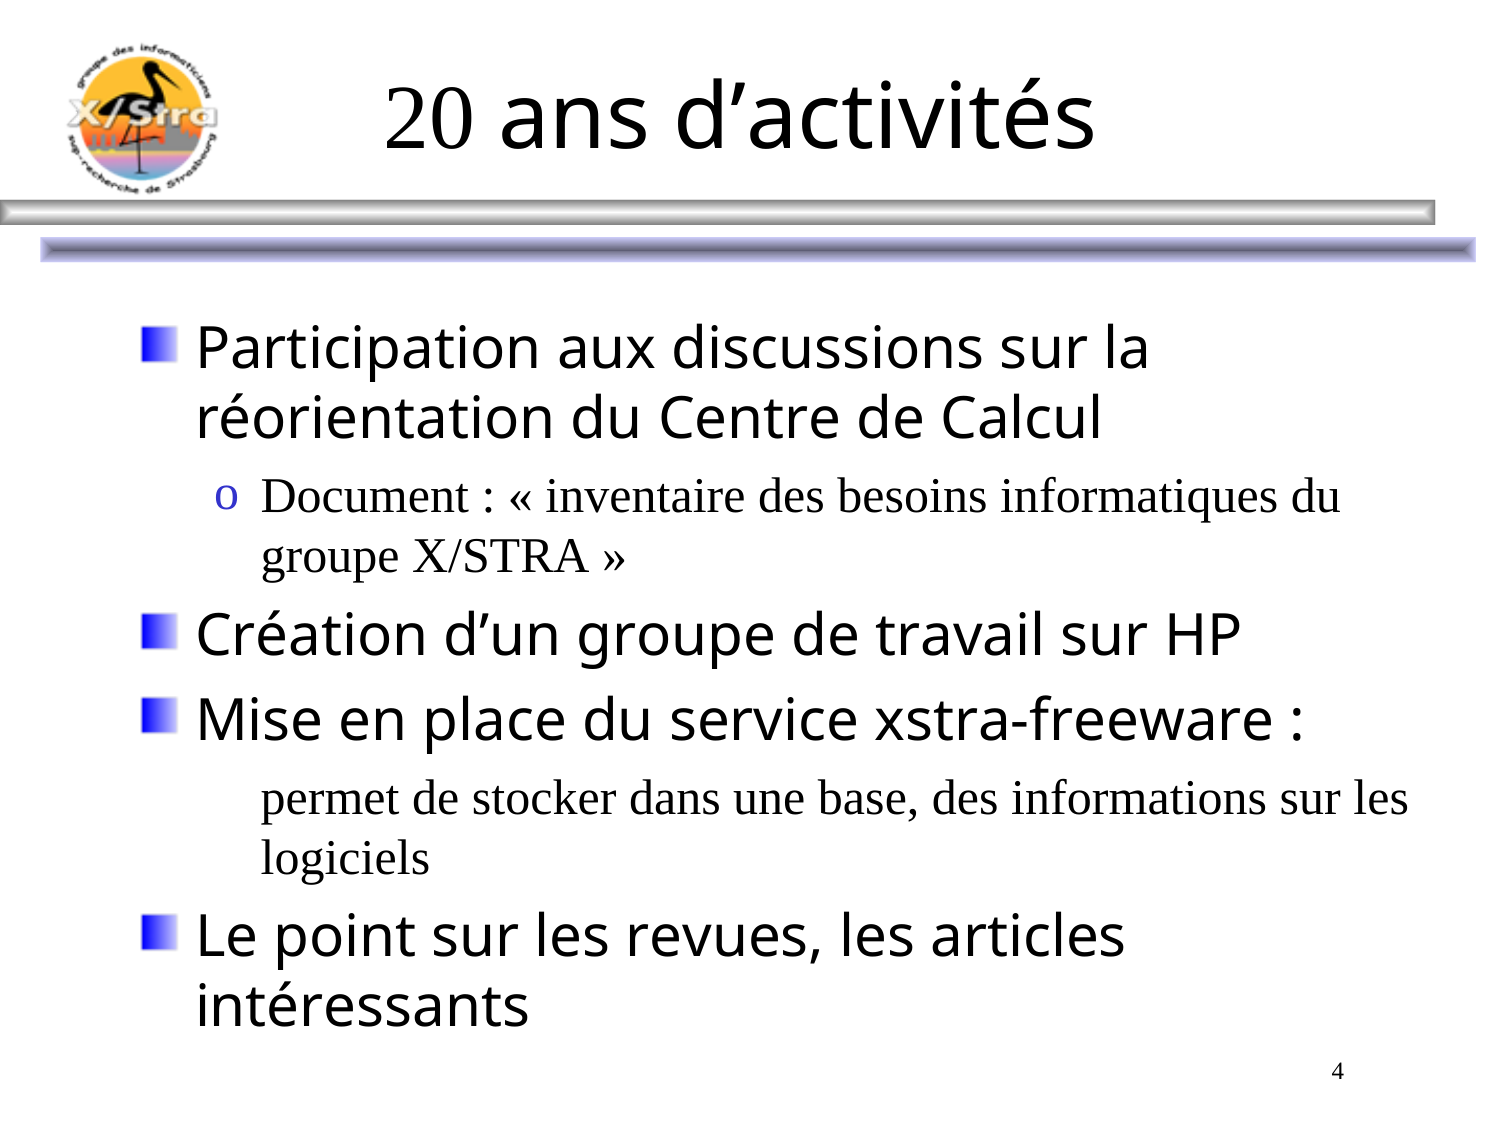

# 20 ans d’activités
Participation aux discussions sur la réorientation du Centre de Calcul
Document : « inventaire des besoins informatiques du groupe X/STRA »
Création d’un groupe de travail sur HP
Mise en place du service xstra-freeware :
permet de stocker dans une base, des informations sur les logiciels
Le point sur les revues, les articles intéressants